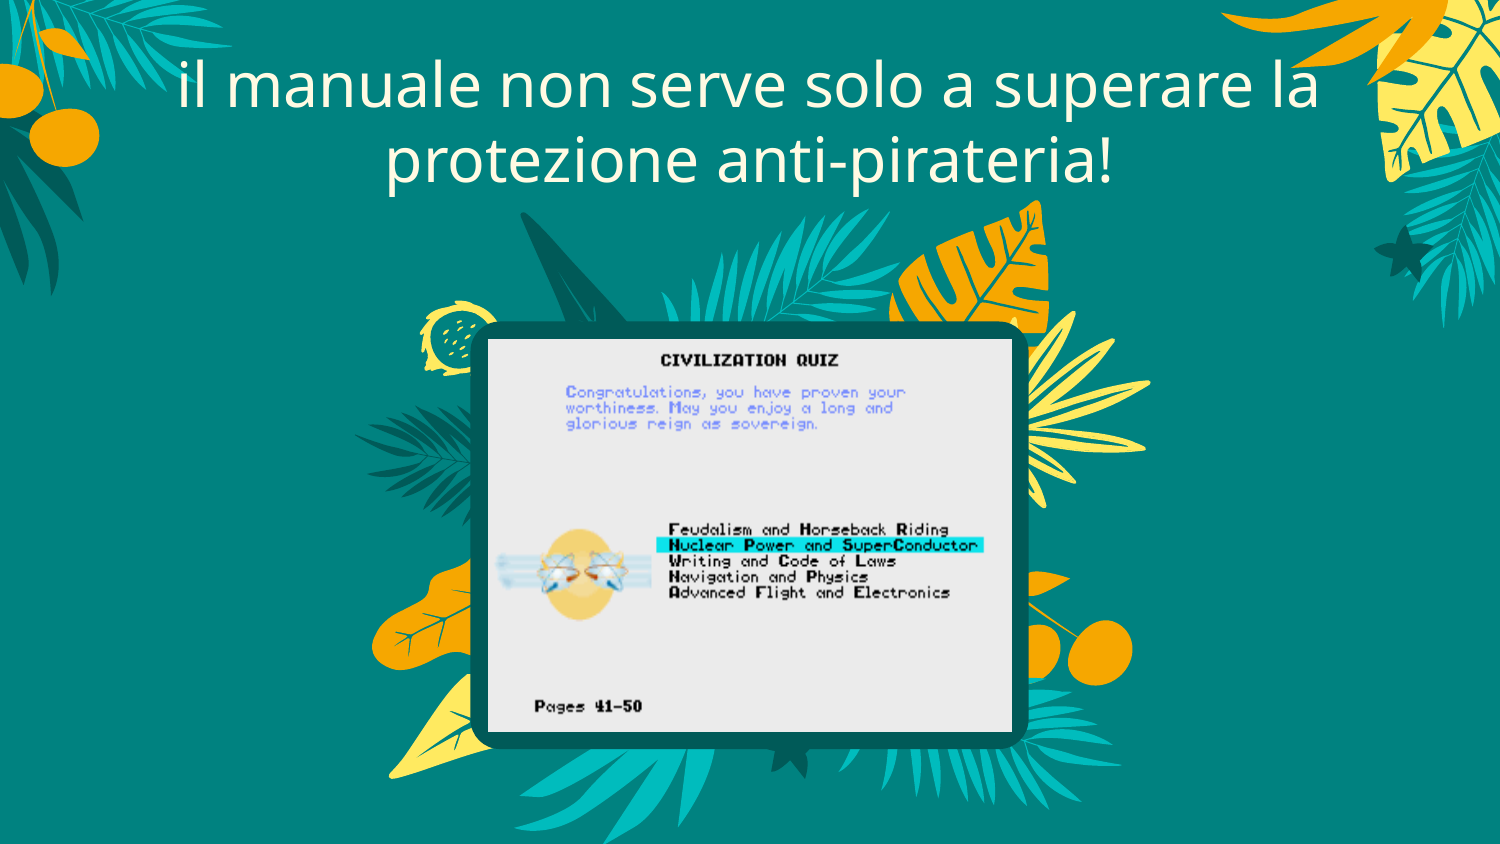

# il manuale non serve solo a superare la protezione anti-pirateria!